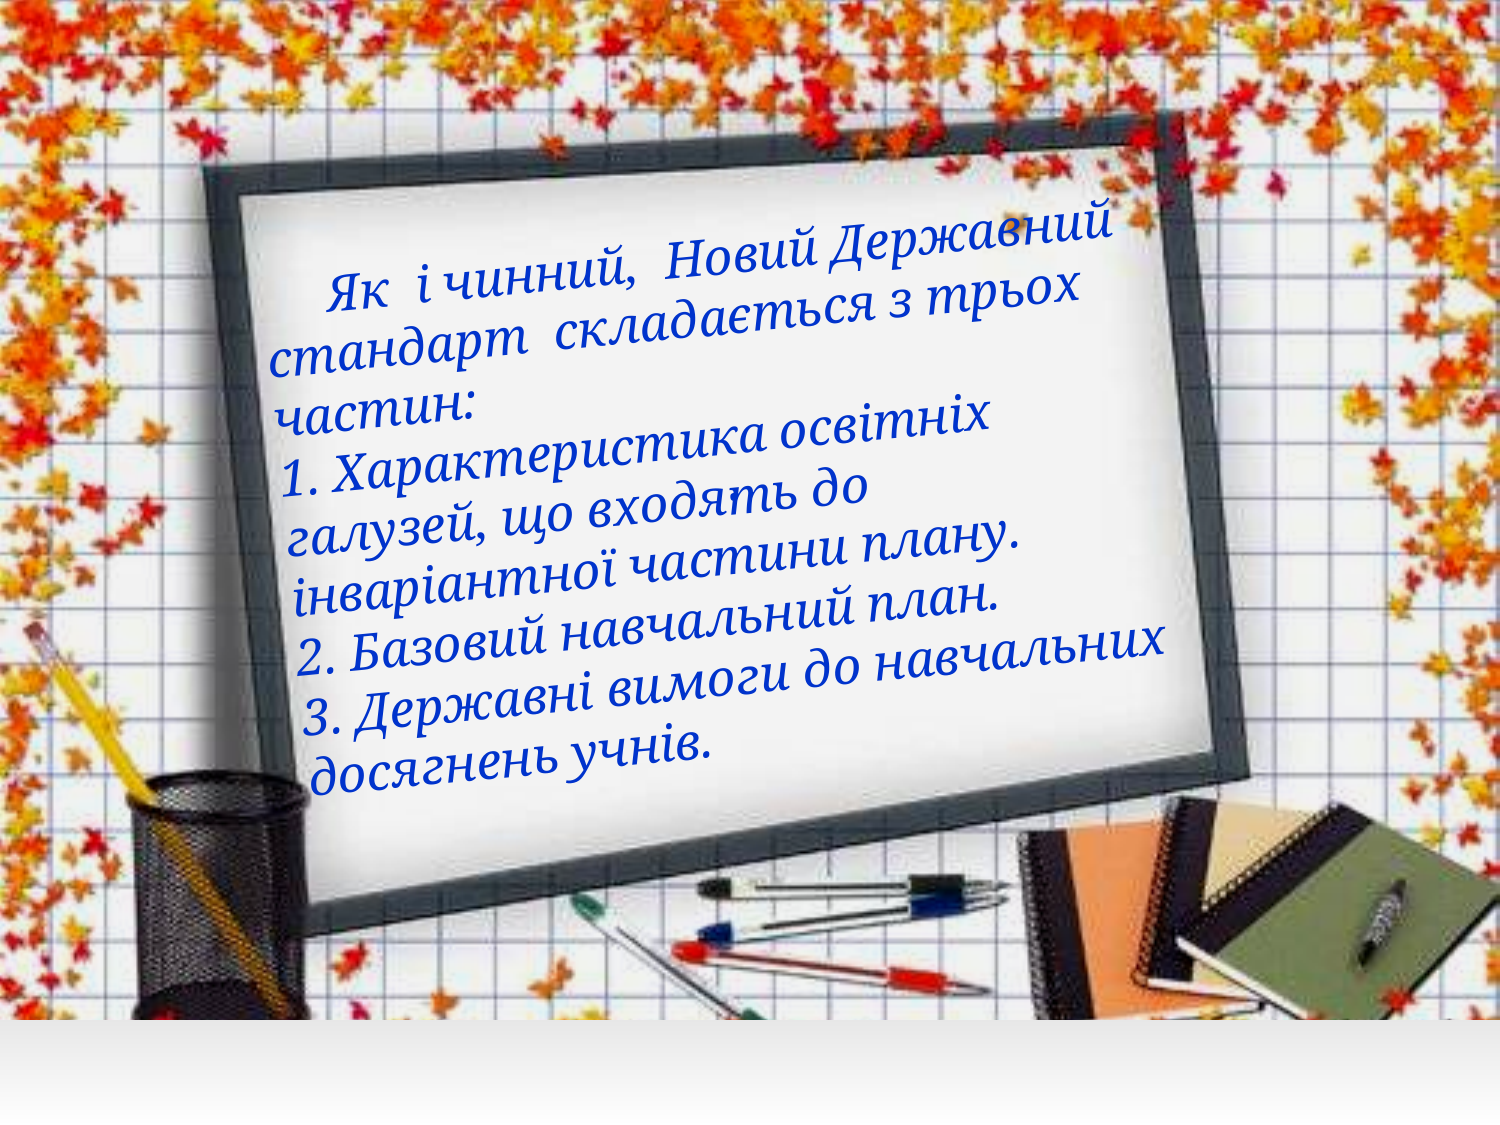

#
 Як і чинний, Новий Державний стандарт складається з трьох частин:
1. Характеристика освітніх галузей, що входять до інваріантної частини плану.
2. Базовий навчальний план.
3. Державні вимоги до навчальних досягнень учнів.
 .